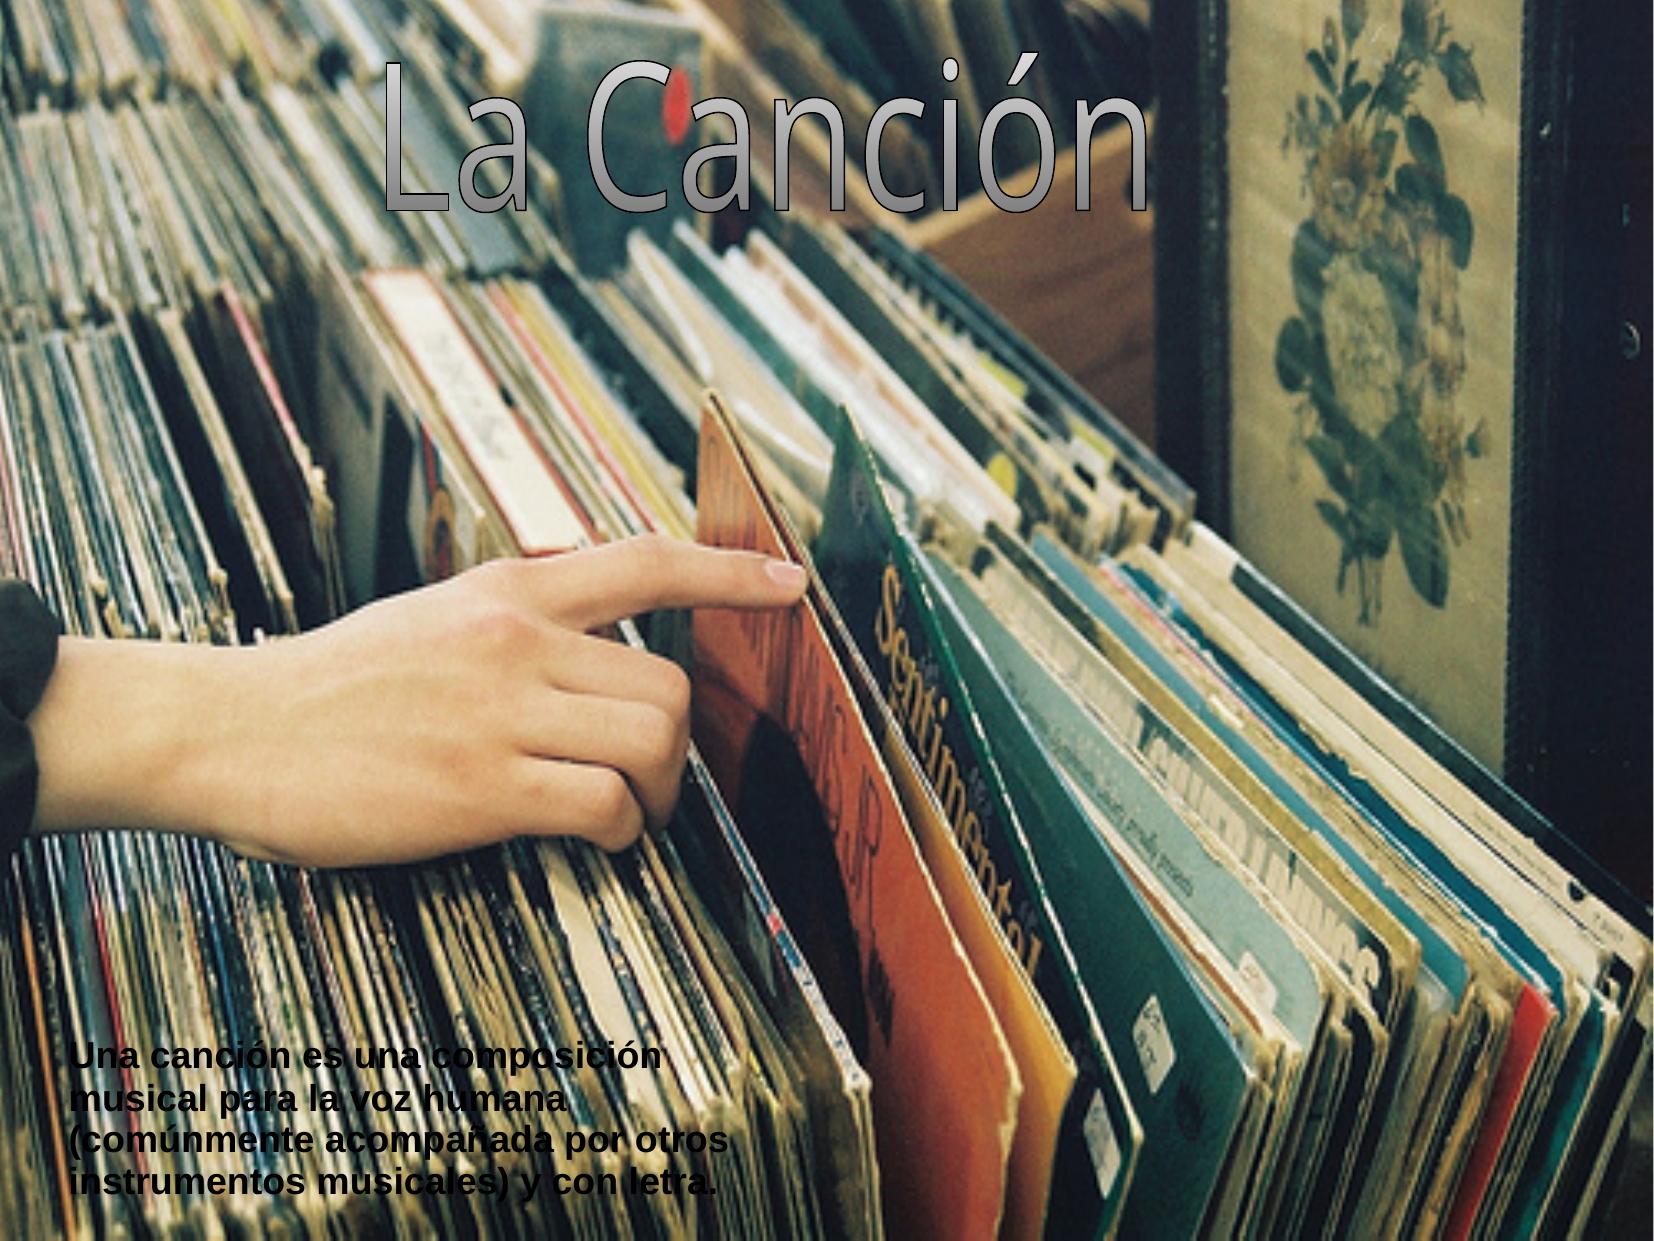

La Canción
Una canción es una composición musical para la voz humana (comúnmente acompañada por otros instrumentos musicales) y con letra.